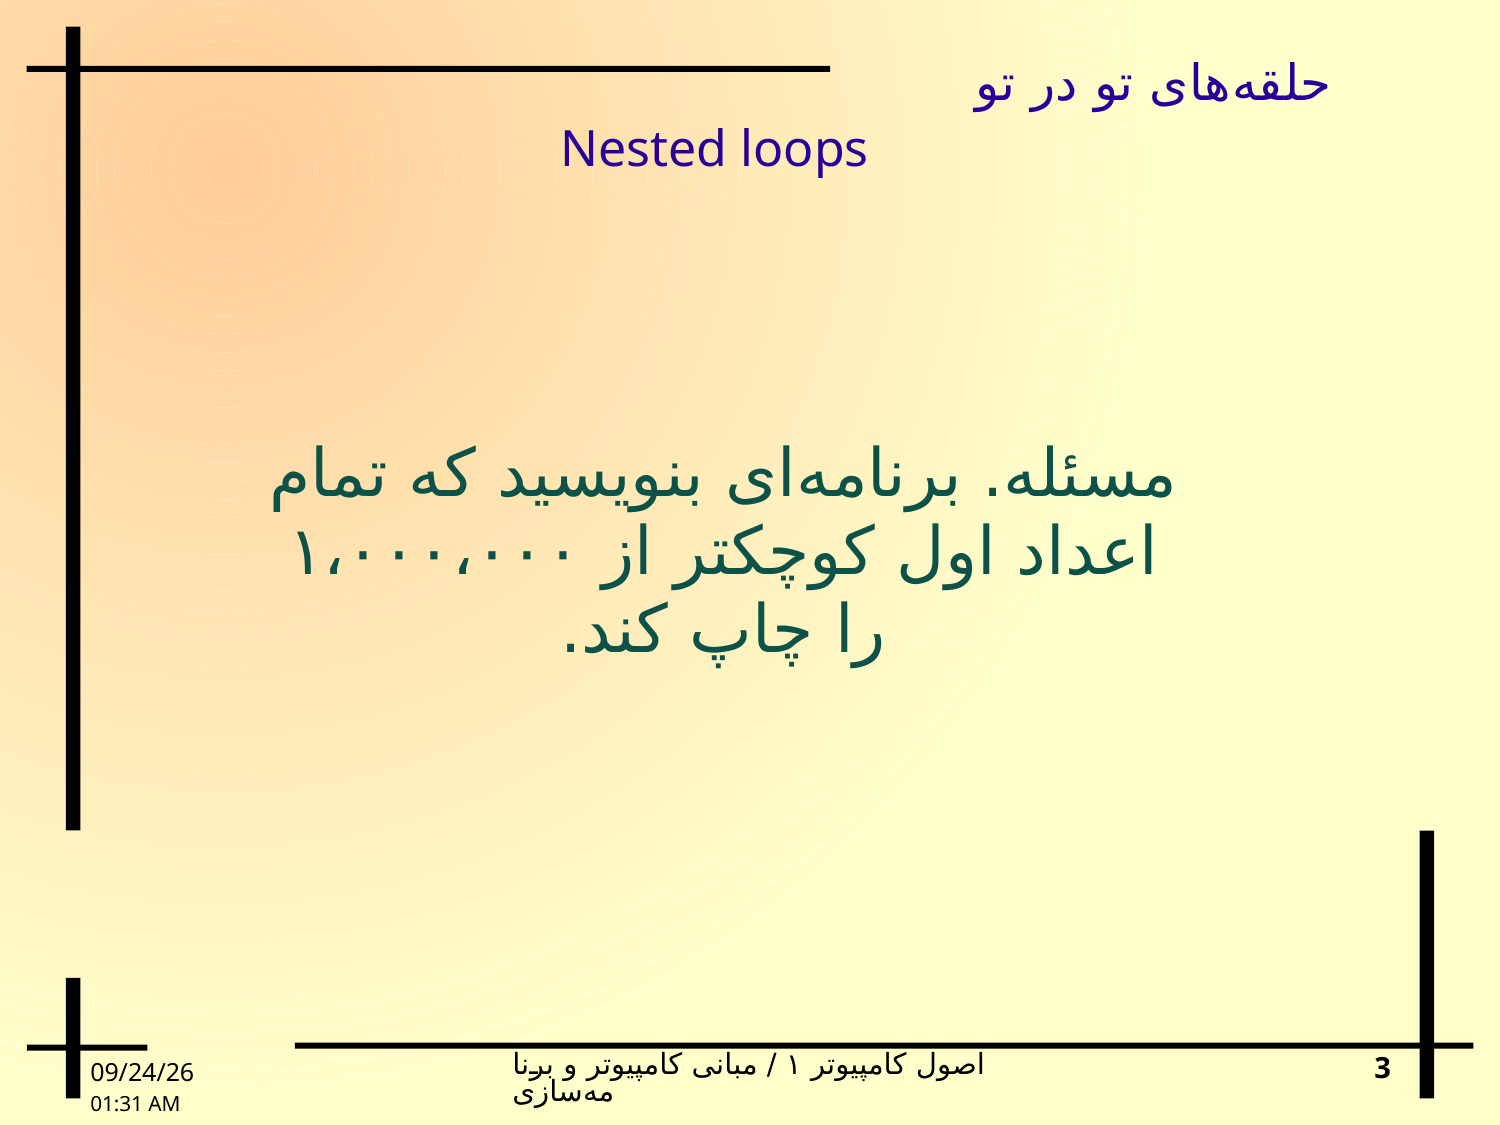

# حلقه‌‌های تو در تو Nested loops
مسئله. برنامه‌ای بنویسید که تمام اعداد اول کوچکتر از ۱،۰۰۰،۰۰۰ را چاپ کند.
اصول کامپیوتر ۱ / مبانی کامپیوتر و برنامه‌سازی
3